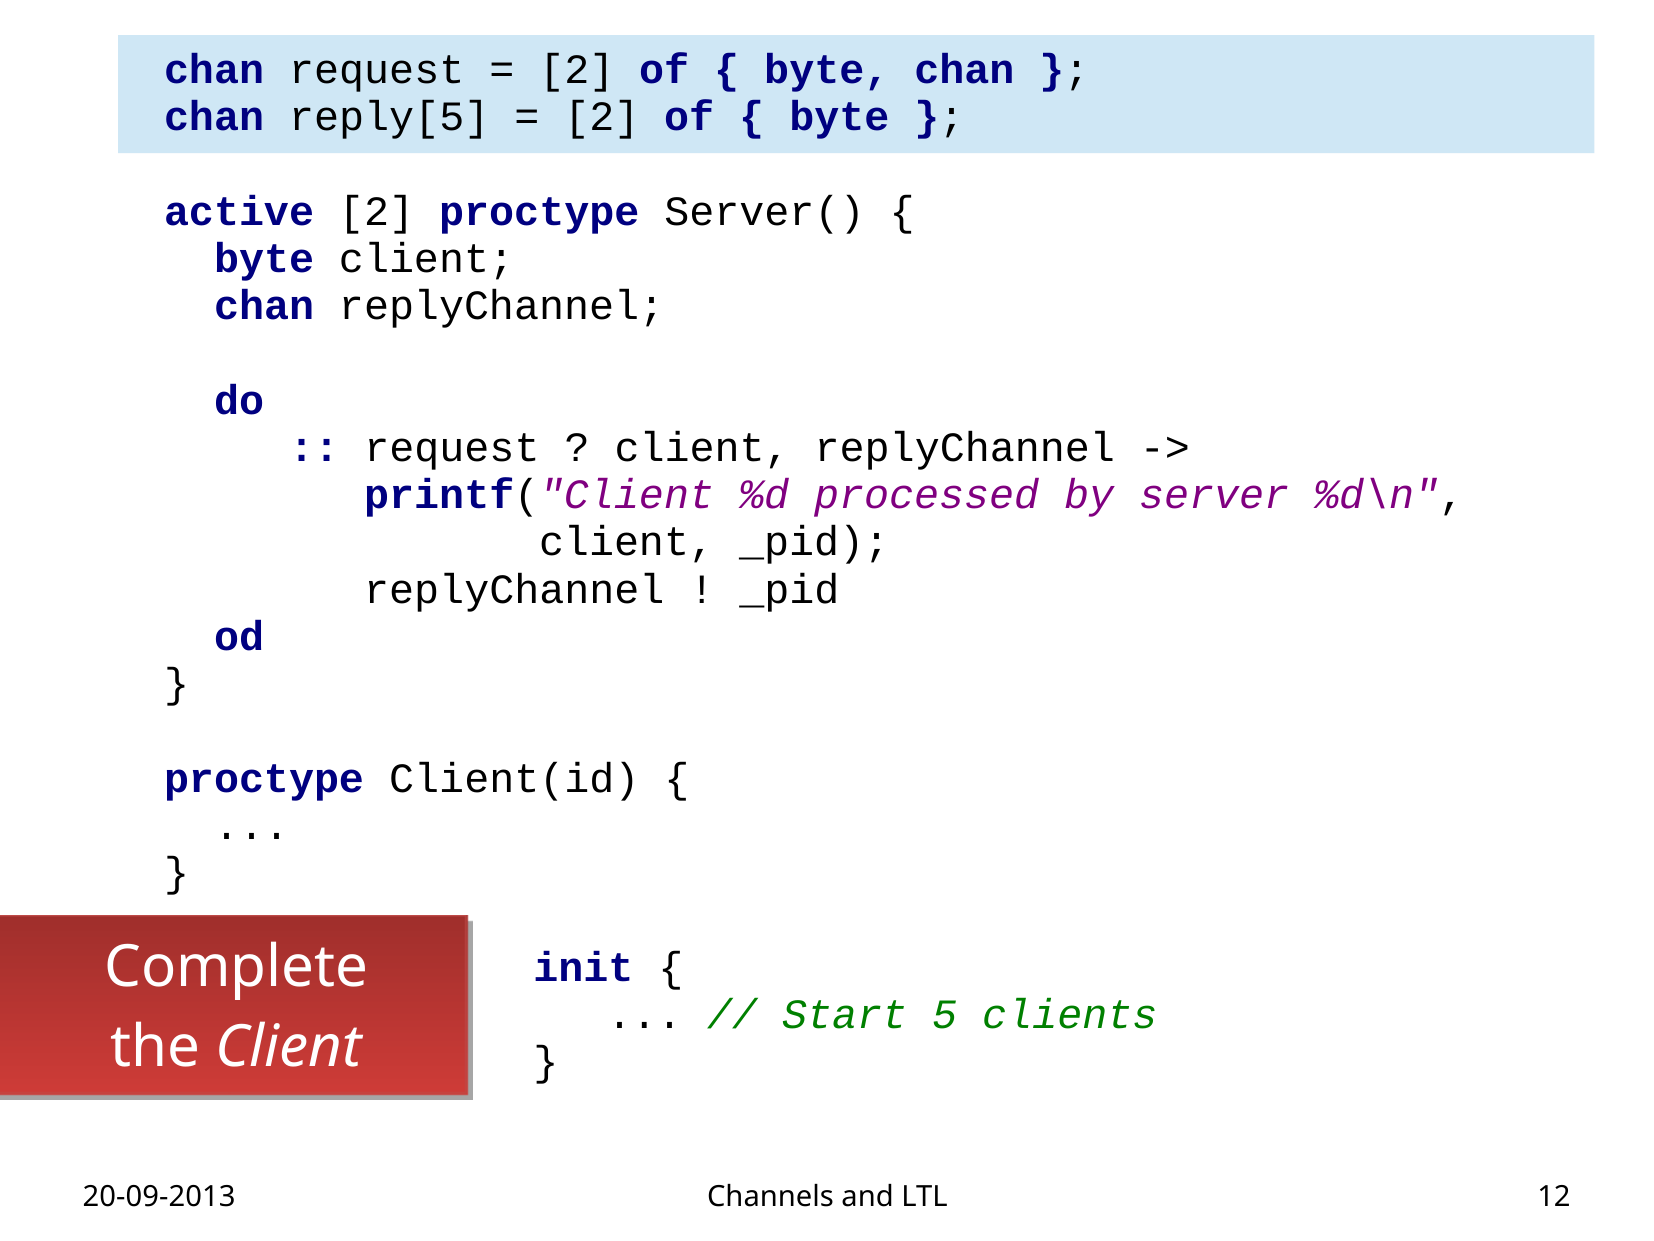

chan request = [2] of { byte, chan };
chan reply[5] = [2] of { byte };
active [2] proctype Server() {
 byte client;
 chan replyChannel;
 do
 :: request ? client, replyChannel ->
 printf("Client %d processed by server %d\n",
 client, _pid);
 replyChannel ! _pid
 od
}
proctype Client(id) {
 ...
}
					init {
						... // Start 5 clients
					}
# Complete the Client
20-09-2013
Channels and LTL
12